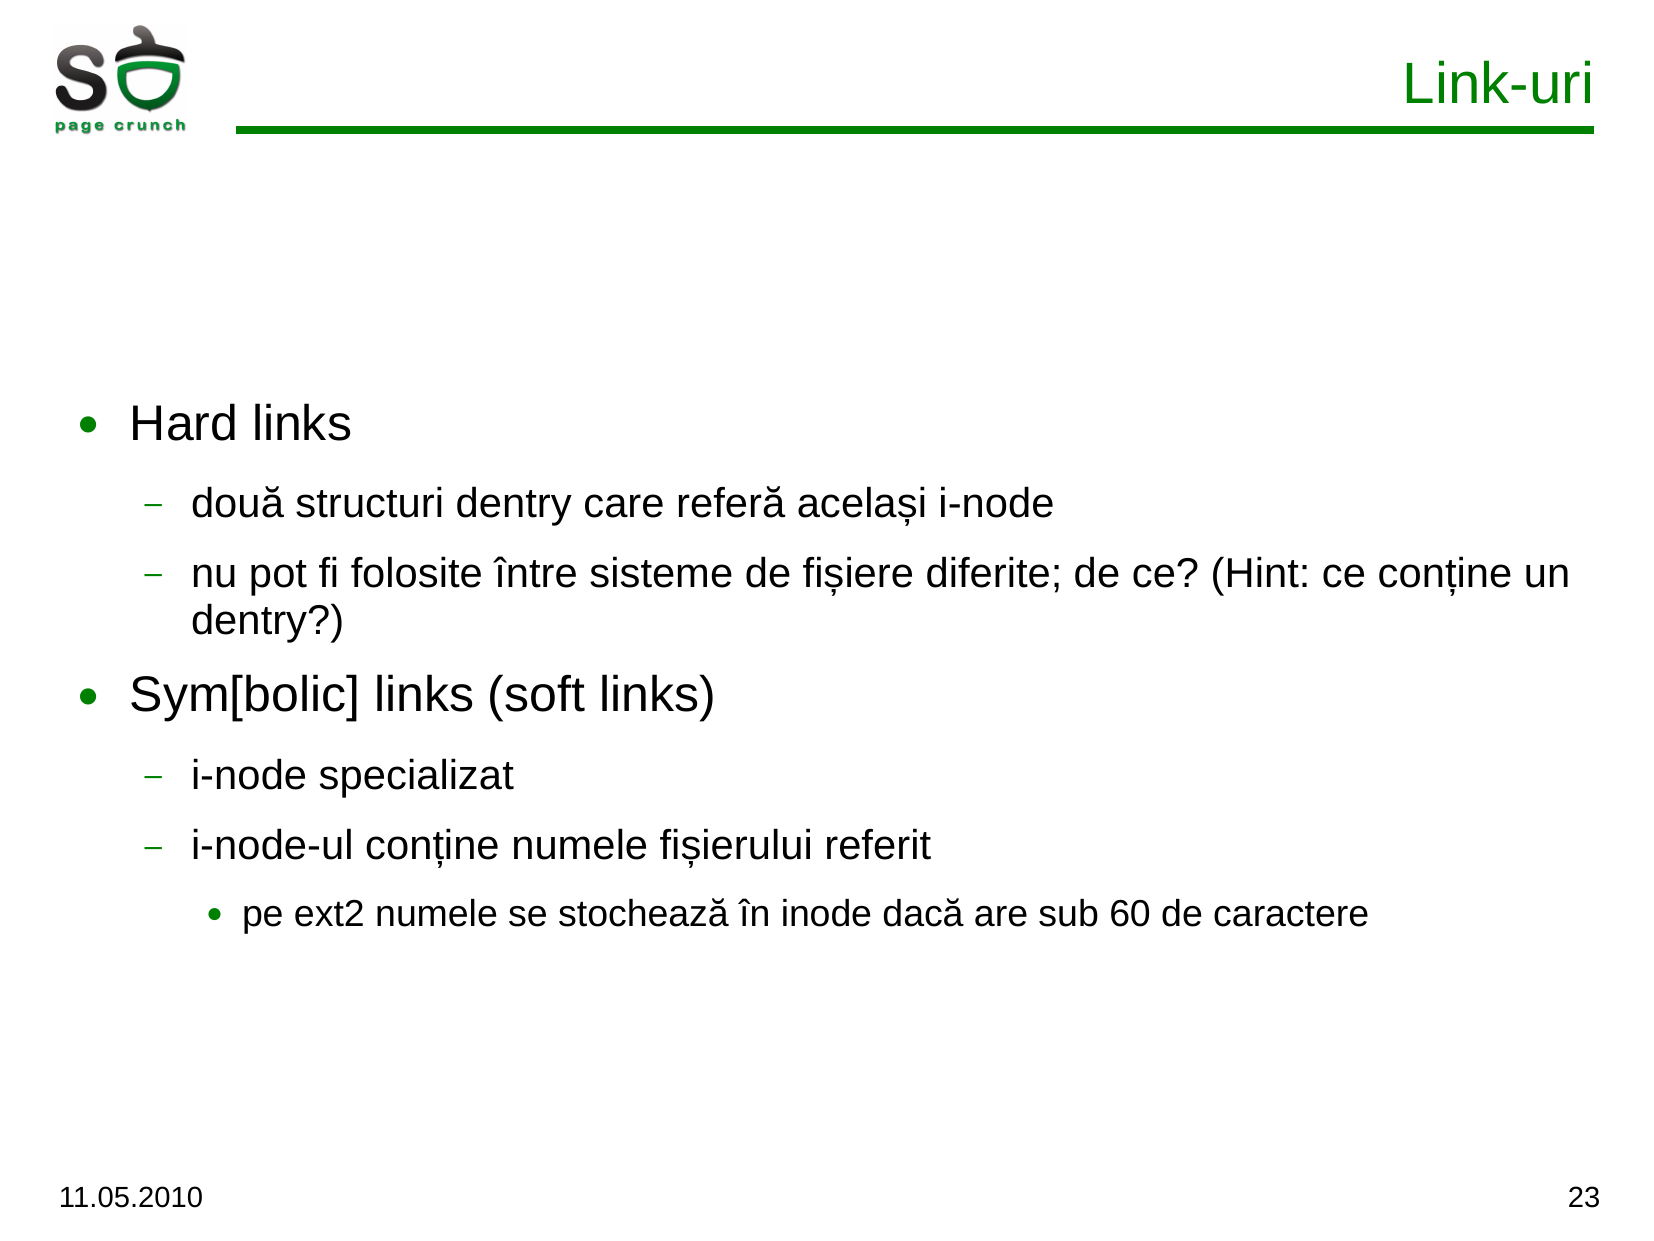

# Link-uri
Hard links
două structuri dentry care referă același i-node
nu pot fi folosite între sisteme de fișiere diferite; de ce? (Hint: ce conține un dentry?)
Sym[bolic] links (soft links)
i-node specializat
i-node-ul conține numele fișierului referit
pe ext2 numele se stochează în inode dacă are sub 60 de caractere
11.05.2010
23